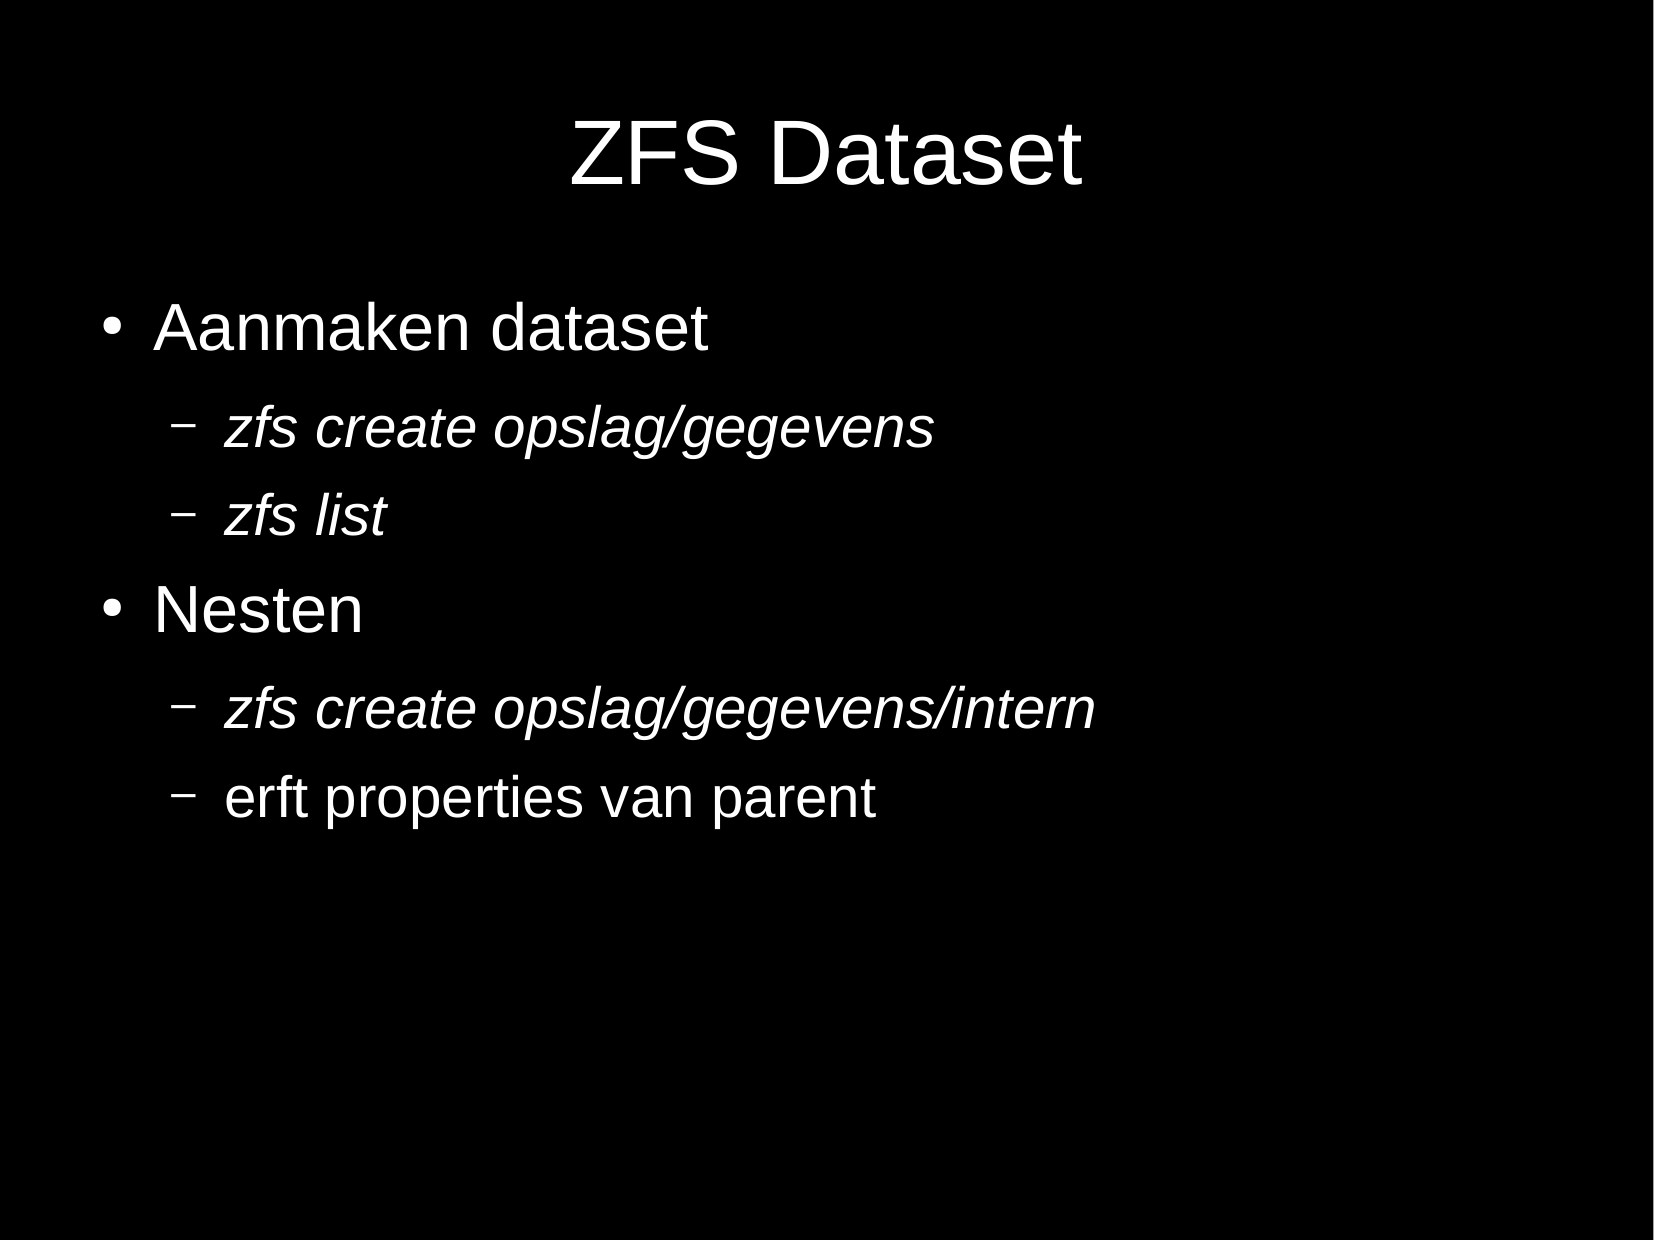

# ZFS Dataset
Aanmaken dataset
zfs create opslag/gegevens
zfs list
Nesten
zfs create opslag/gegevens/intern
erft properties van parent